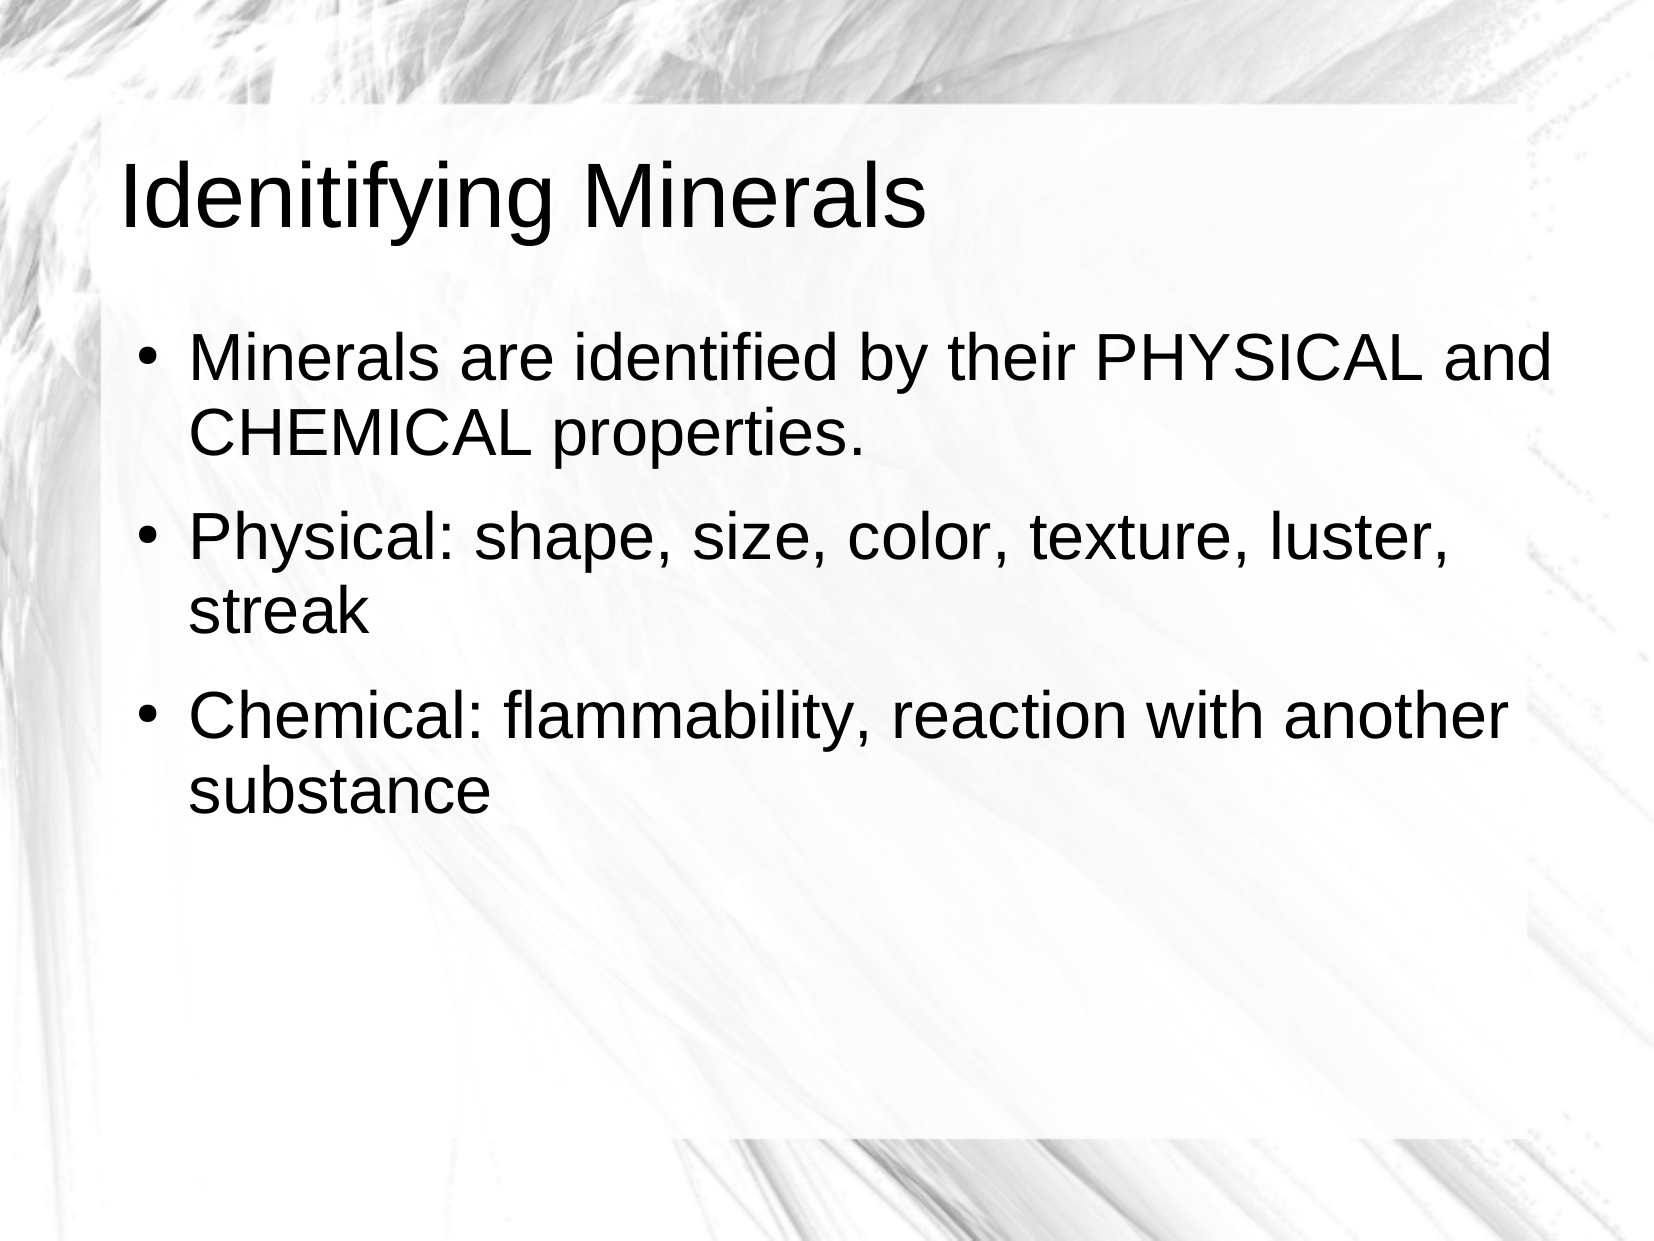

# Idenitifying Minerals
Minerals are identified by their PHYSICAL and CHEMICAL properties.
Physical: shape, size, color, texture, luster, streak
Chemical: flammability, reaction with another substance